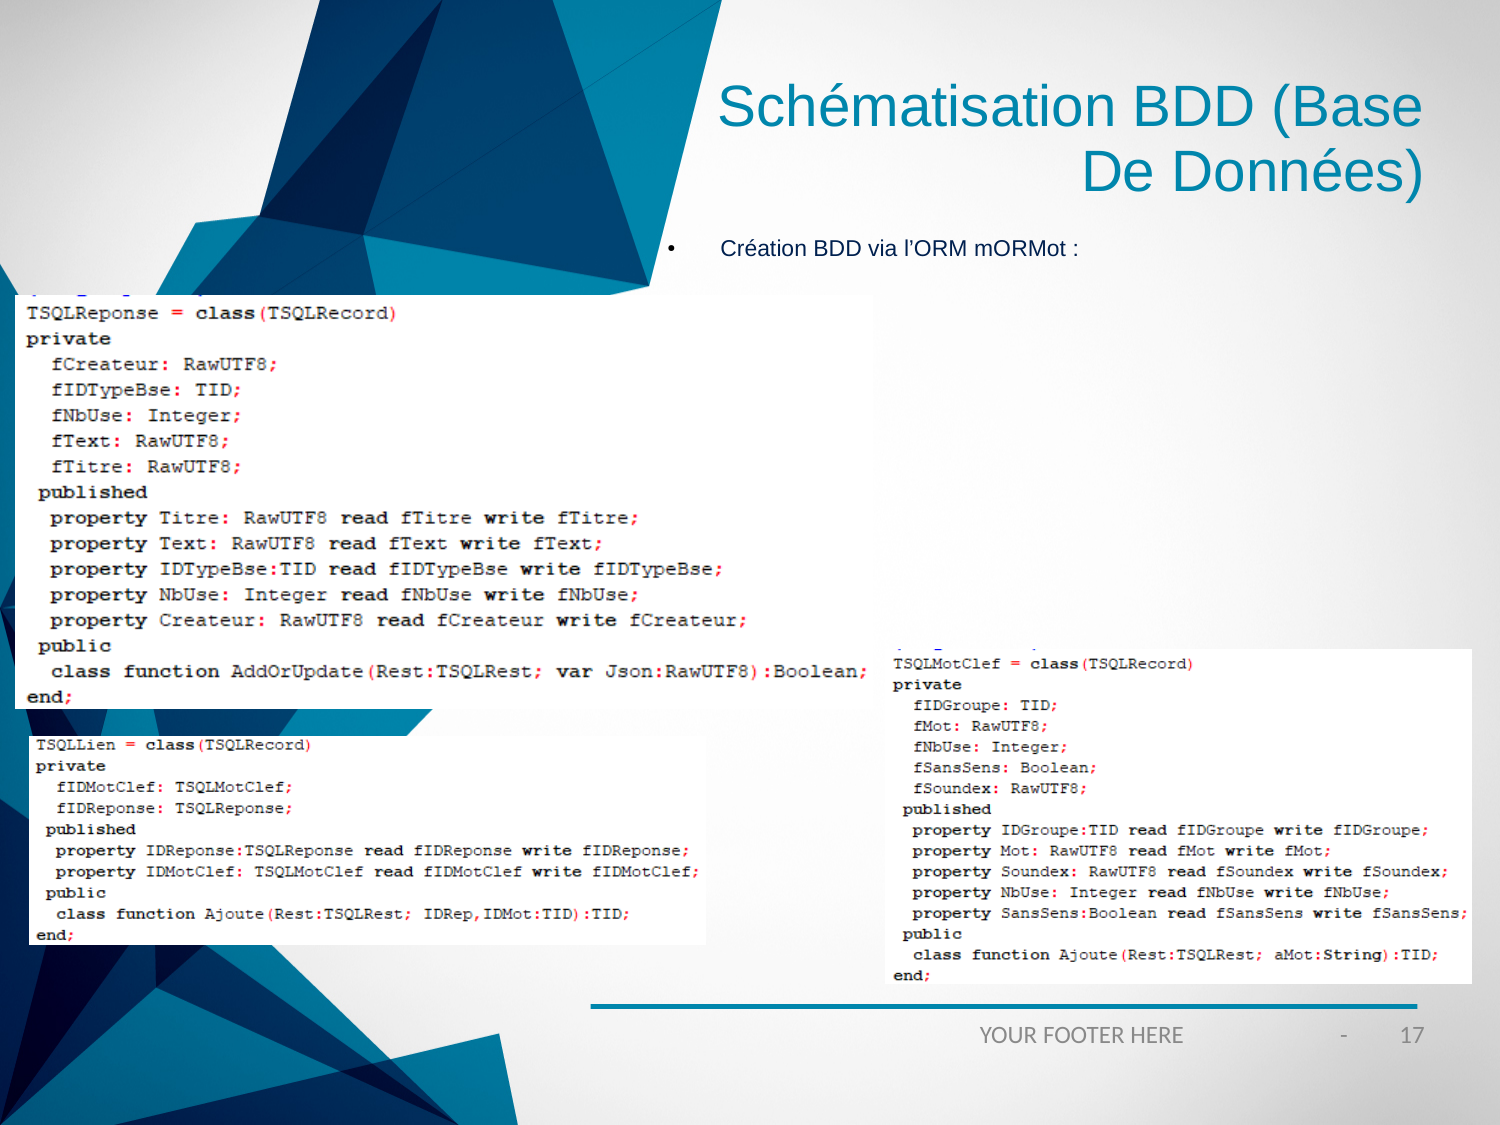

# Schématisation BDD (Base De Données)
Création BDD via l’ORM mORMot :
YOUR FOOTER HERE
17